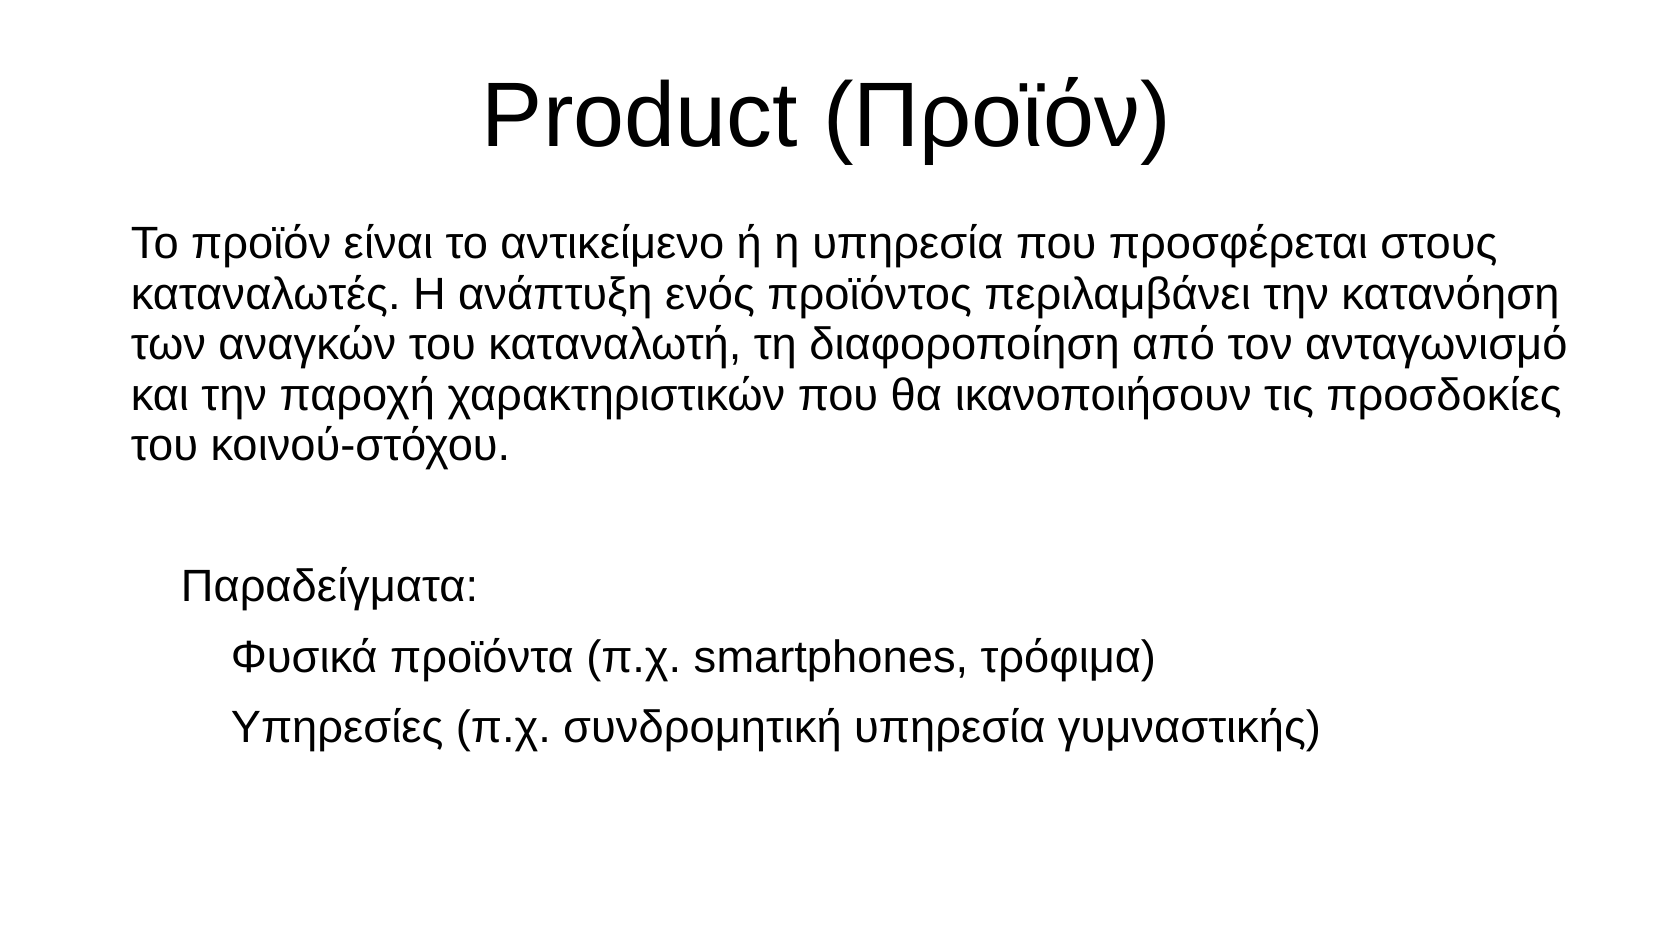

# Product (Προϊόν)
Το προϊόν είναι το αντικείμενο ή η υπηρεσία που προσφέρεται στους καταναλωτές. Η ανάπτυξη ενός προϊόντος περιλαμβάνει την κατανόηση των αναγκών του καταναλωτή, τη διαφοροποίηση από τον ανταγωνισμό και την παροχή χαρακτηριστικών που θα ικανοποιήσουν τις προσδοκίες του κοινού-στόχου.
 Παραδείγματα:
 Φυσικά προϊόντα (π.χ. smartphones, τρόφιμα)
 Υπηρεσίες (π.χ. συνδρομητική υπηρεσία γυμναστικής)